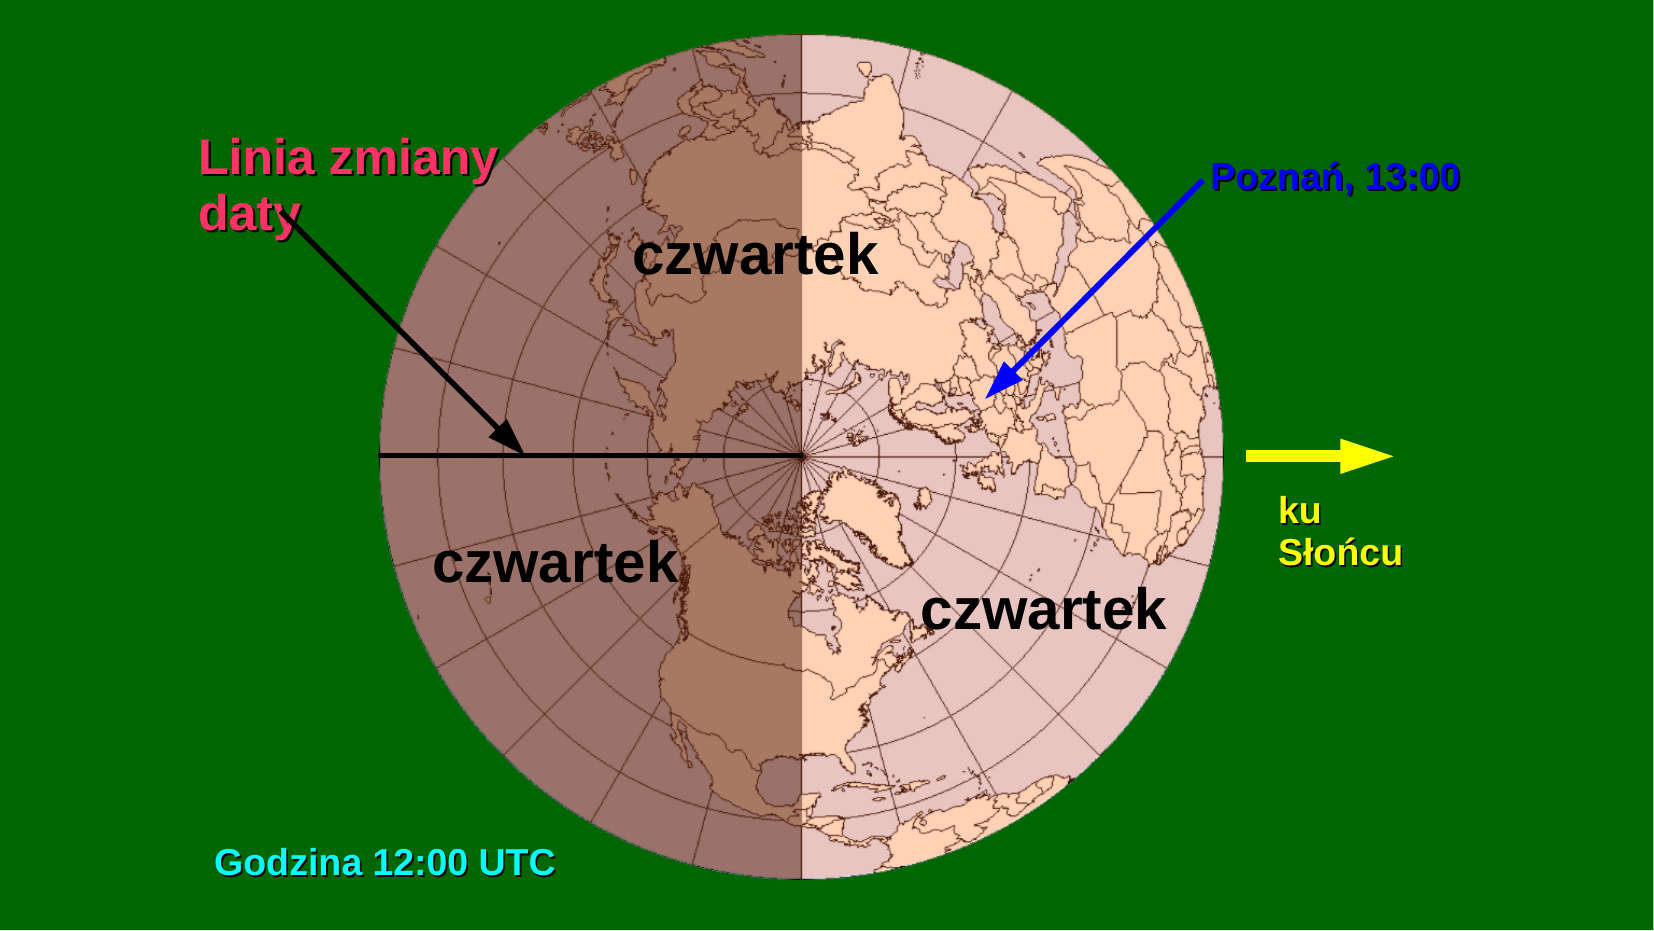

Linia zmiany
daty
Poznań, 13:00
czwartek
ku
Słońcu
czwartek
czwartek
Godzina 12:00 UTC